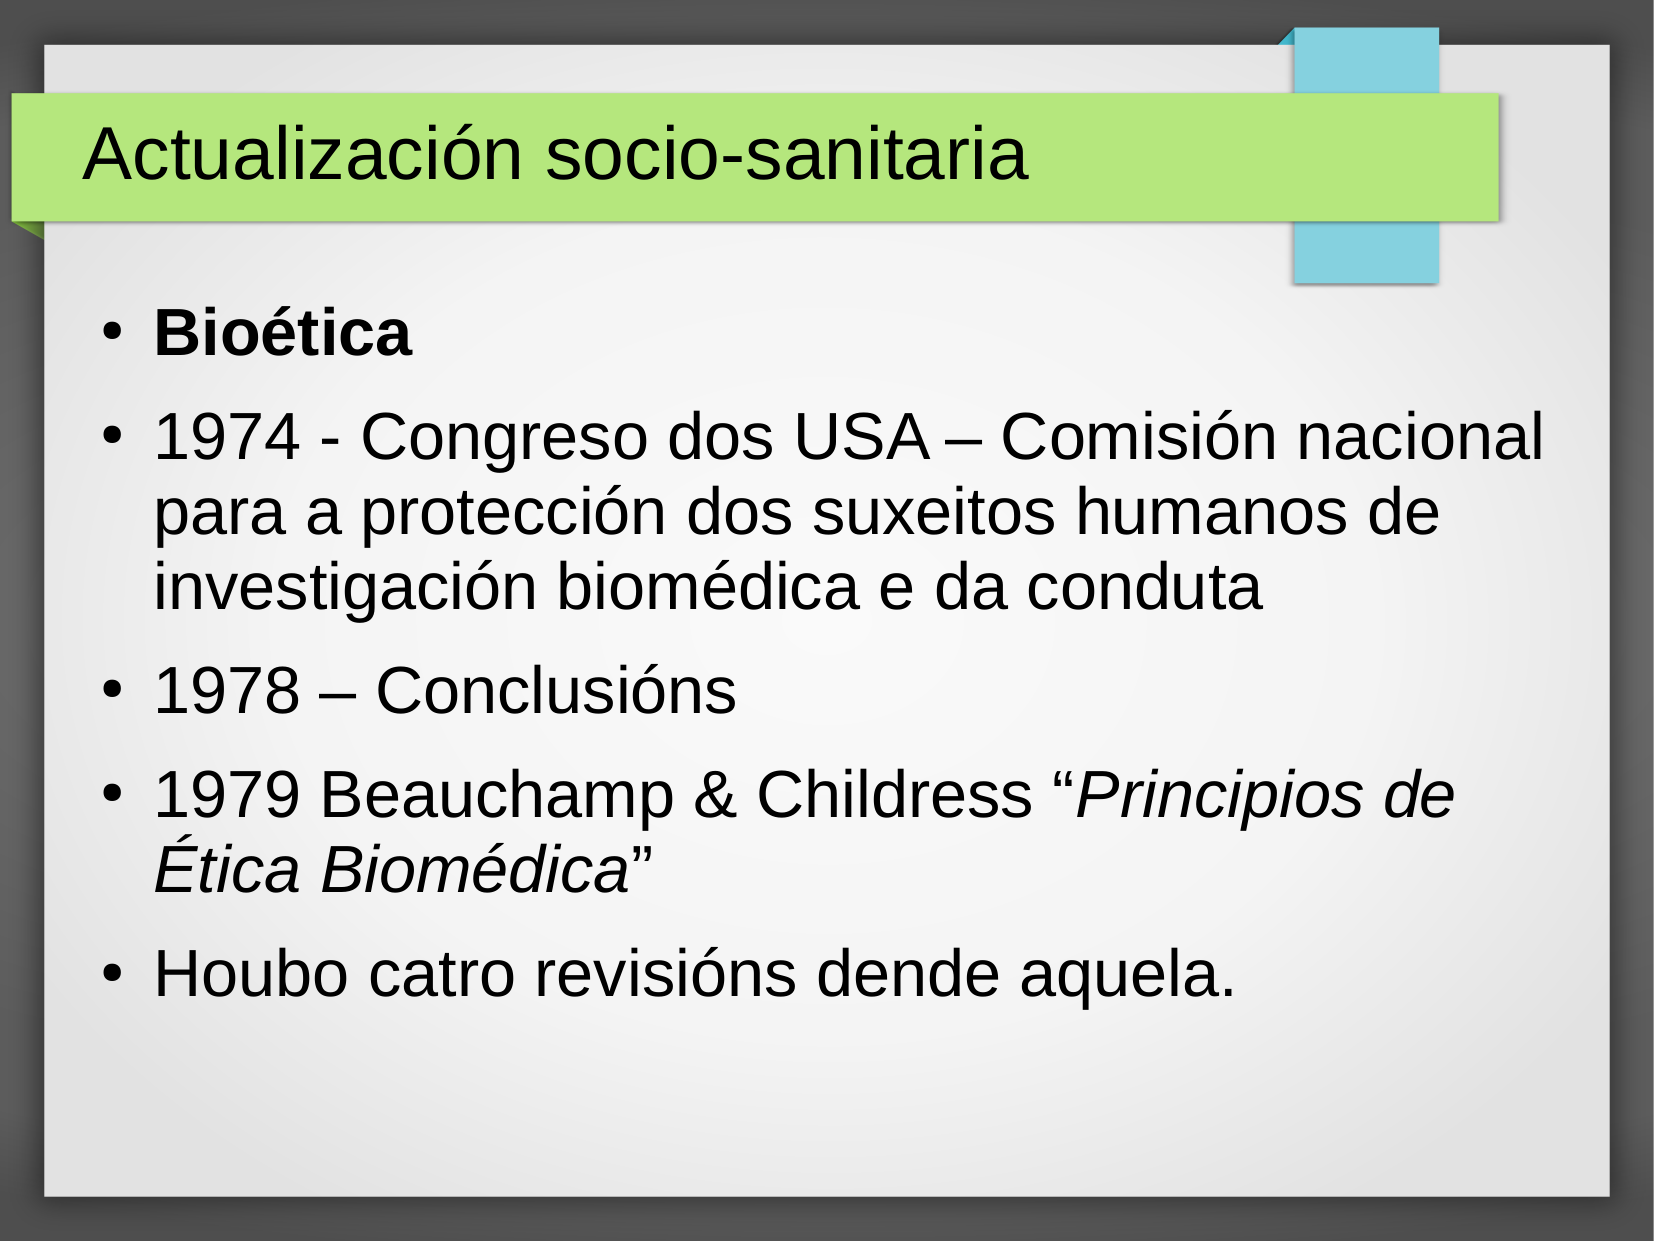

# Actualización socio-sanitaria
Bioética
1974 - Congreso dos USA – Comisión nacional para a protección dos suxeitos humanos de investigación biomédica e da conduta
1978 – Conclusións
1979 Beauchamp & Childress “Principios de Ética Biomédica”
Houbo catro revisións dende aquela.